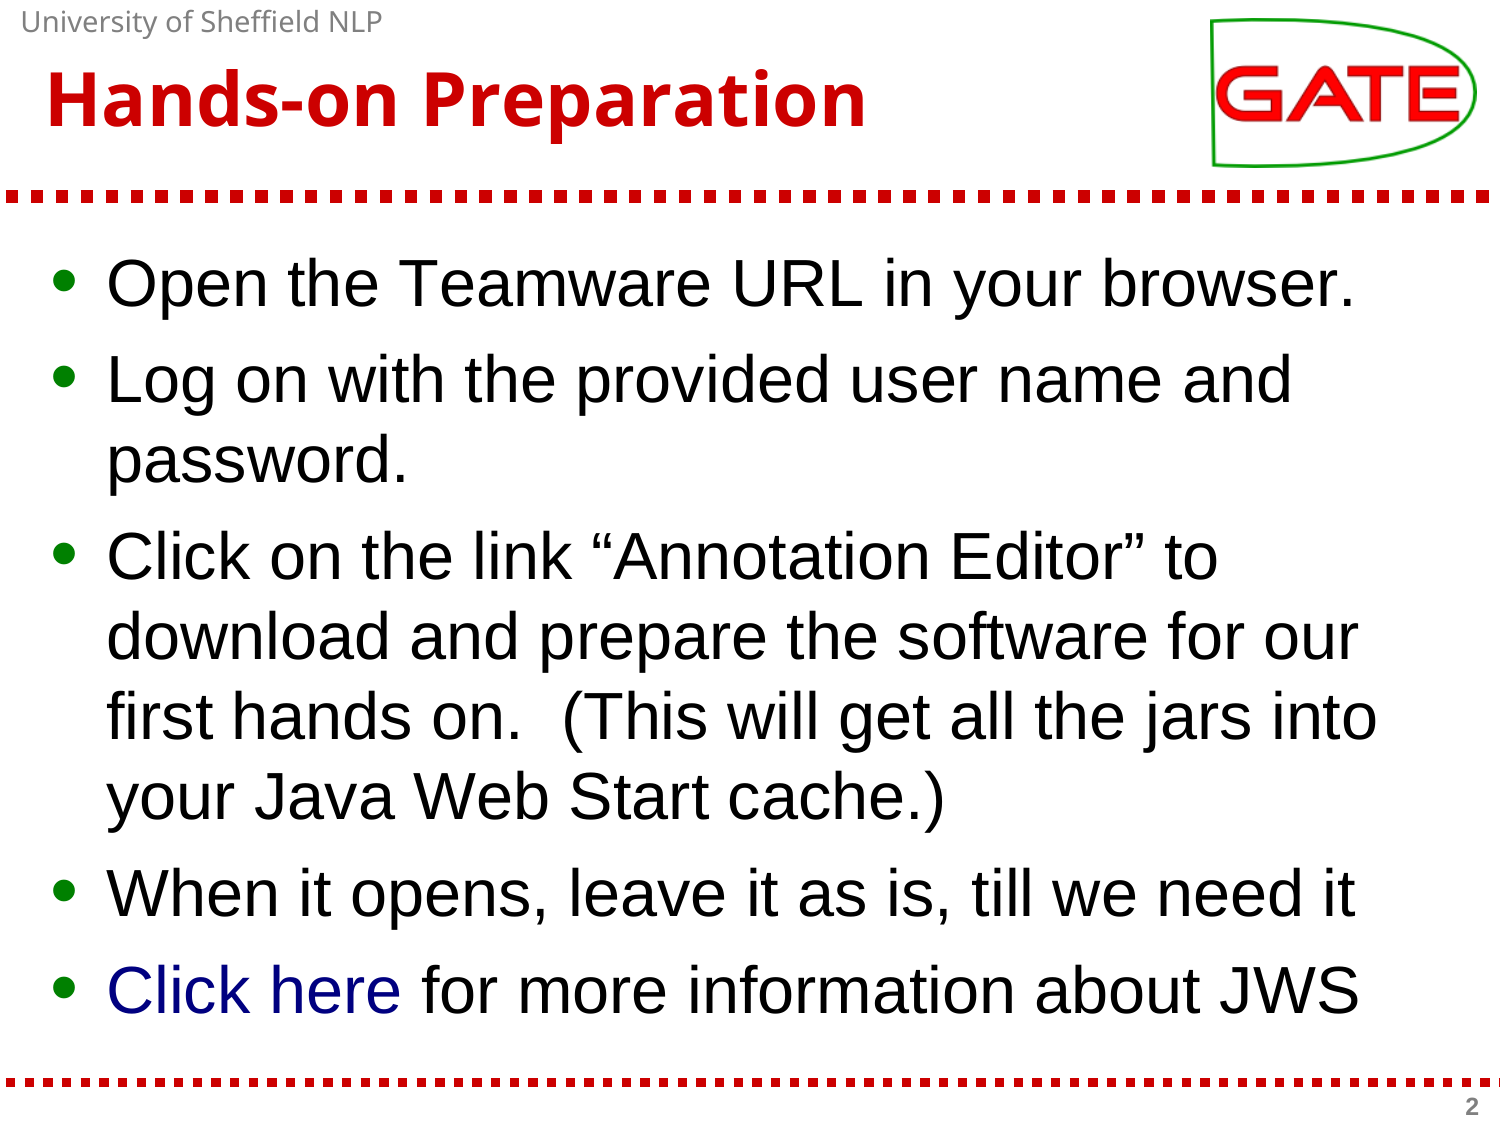

# Hands-on Preparation
Open the Teamware URL in your browser.
Log on with the provided user name and password.
Click on the link “Annotation Editor” to download and prepare the software for our first hands on. (This will get all the jars into your Java Web Start cache.)
When it opens, leave it as is, till we need it
Click here for more information about JWS